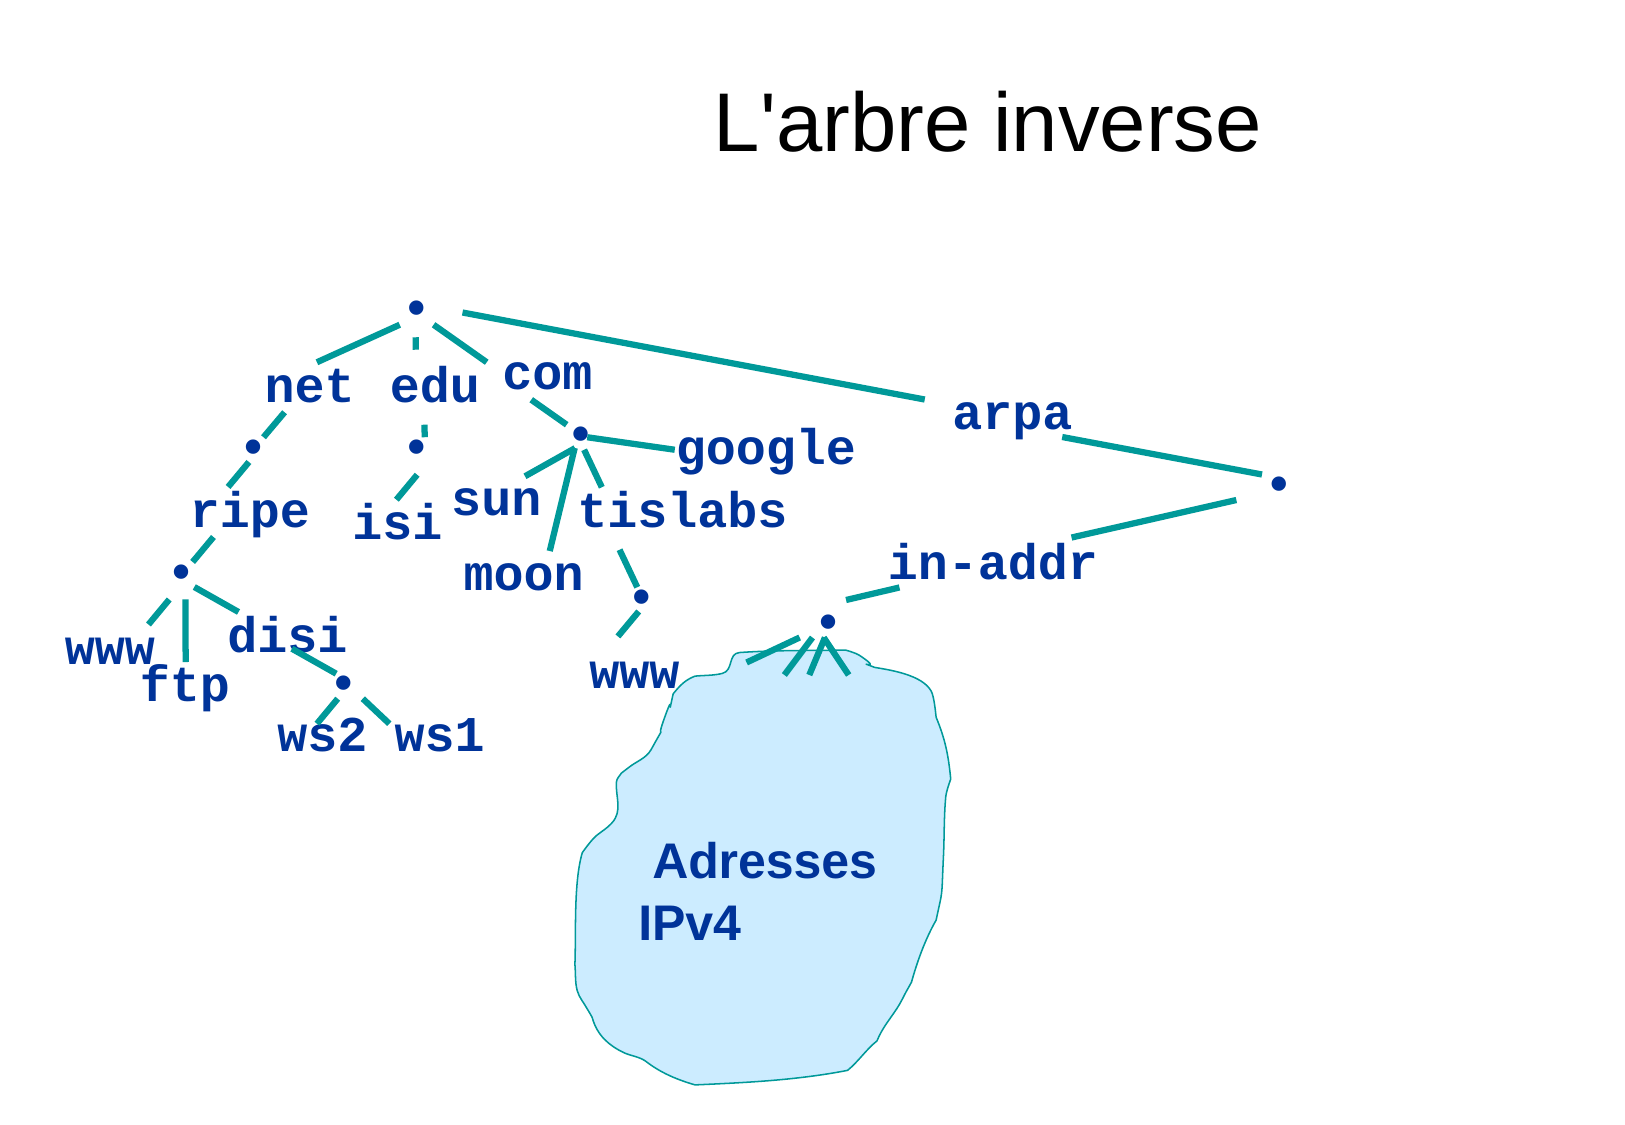

L'arbre inverse
•
com
net
edu
•
•
•
google
sun
ripe
tislabs
isi
•
moon
•
disi
www
www
•
ftp
ws2
ws1
arpa
•
in-addr
•
 Adresses
IPv4